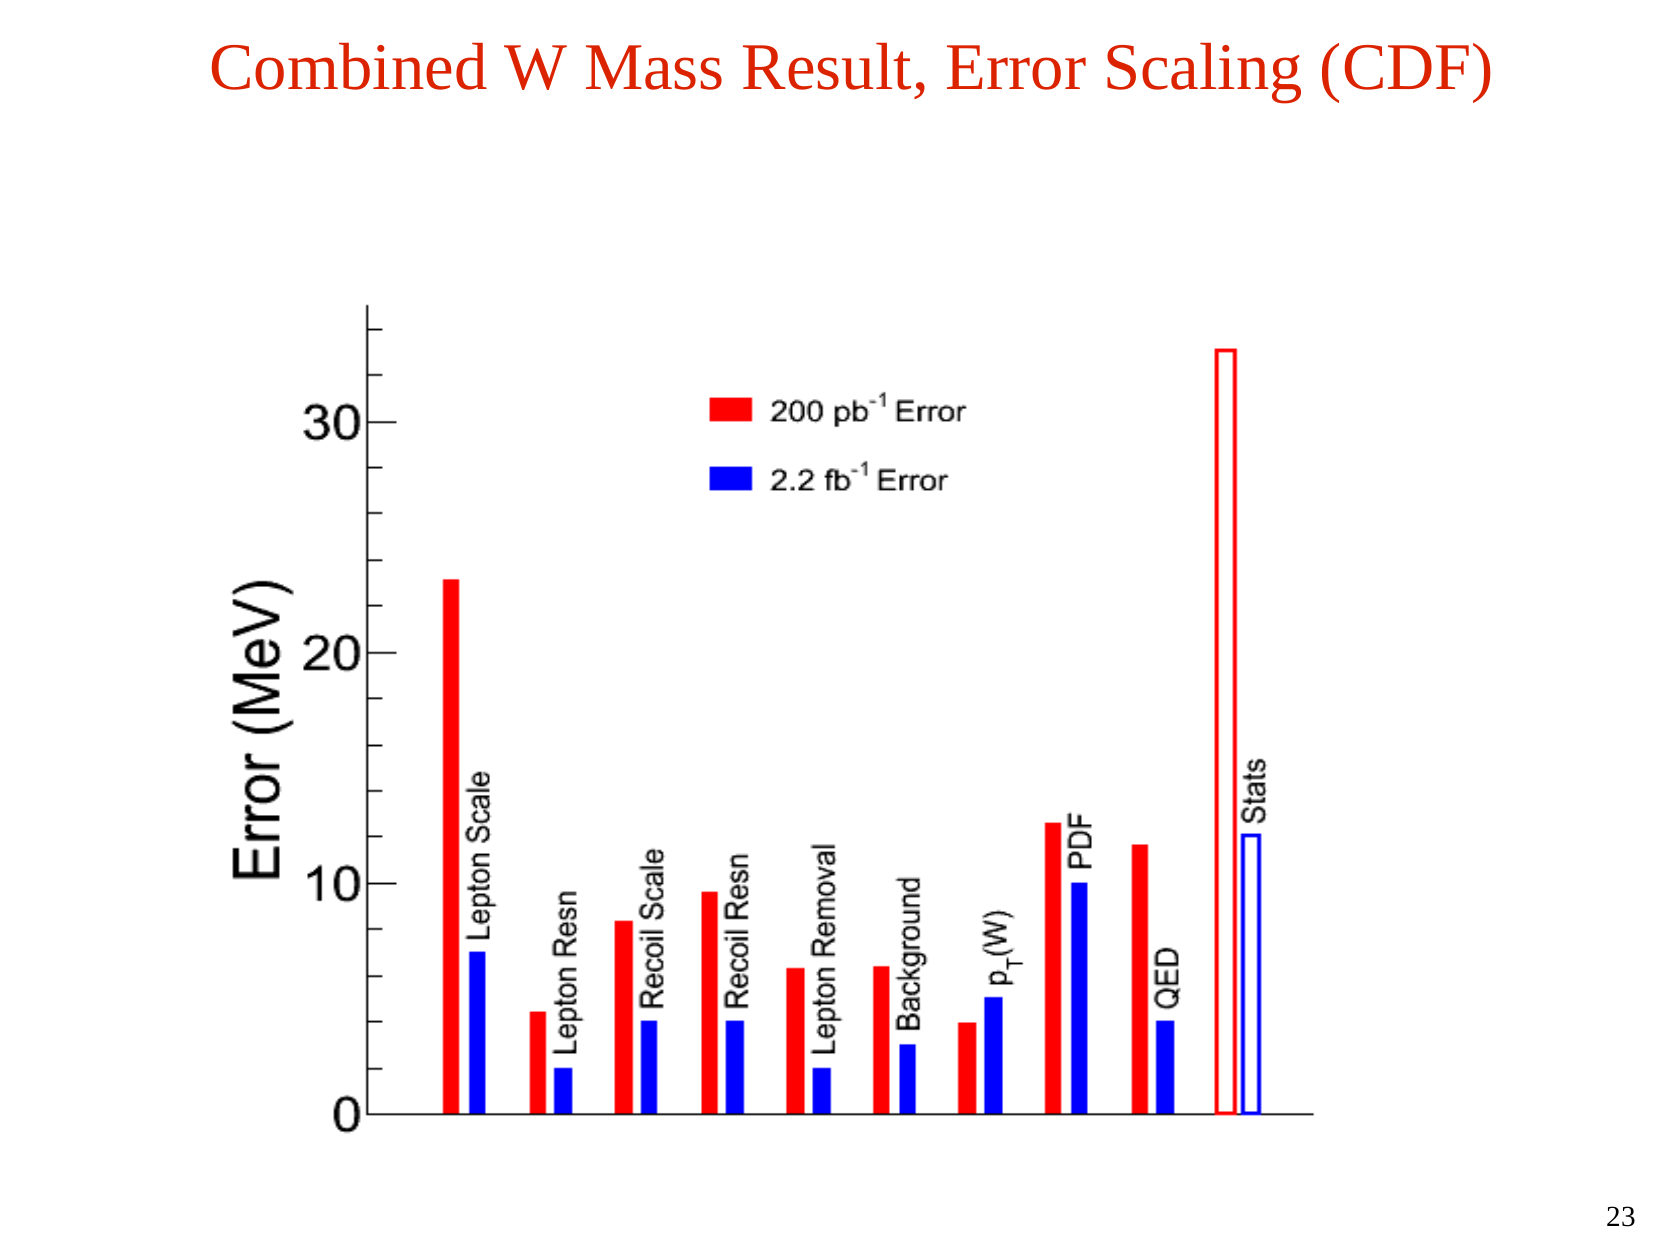

# Combined W Mass Result, Error Scaling (CDF)
23